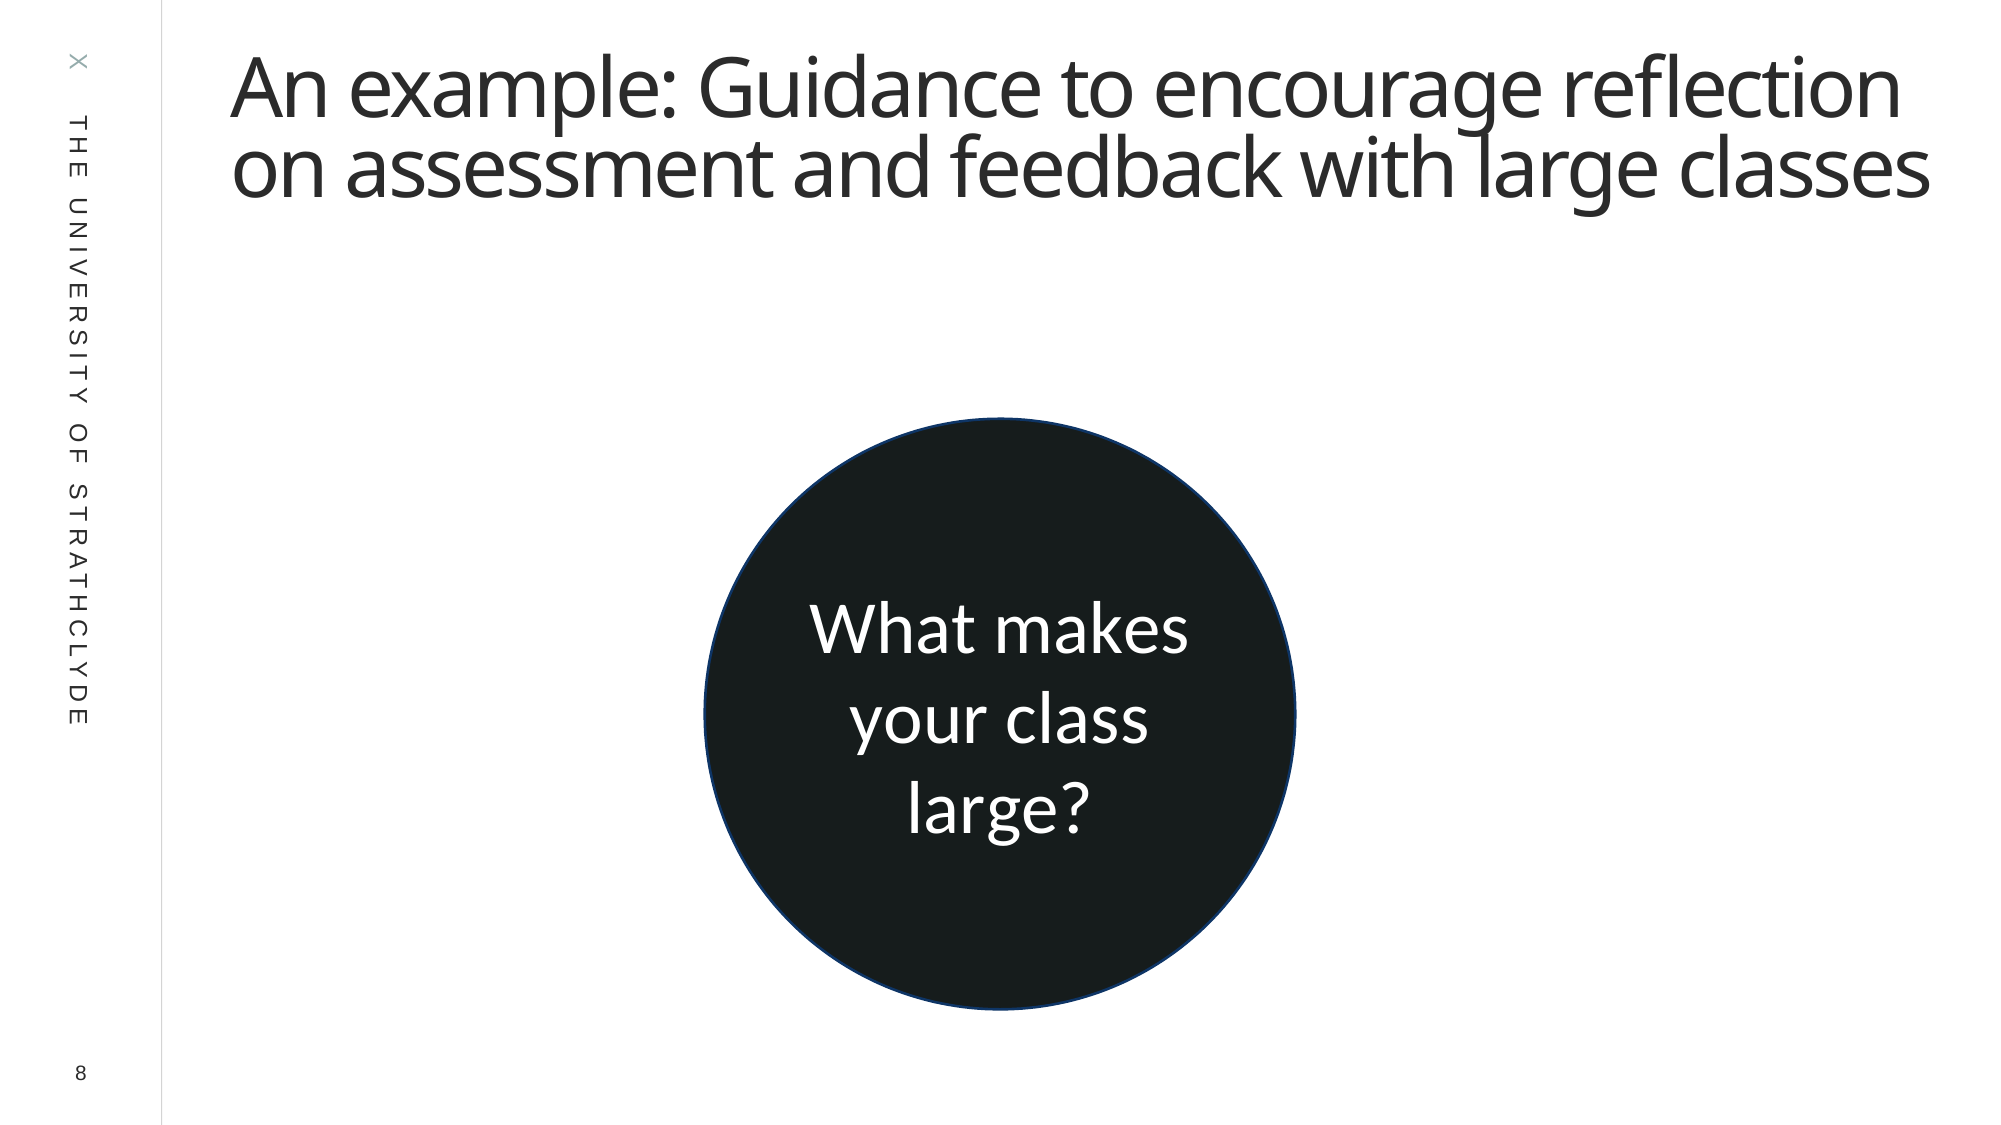

# An example: Guidance to encourage reflection on assessment and feedback with large classes
What makes your class large?